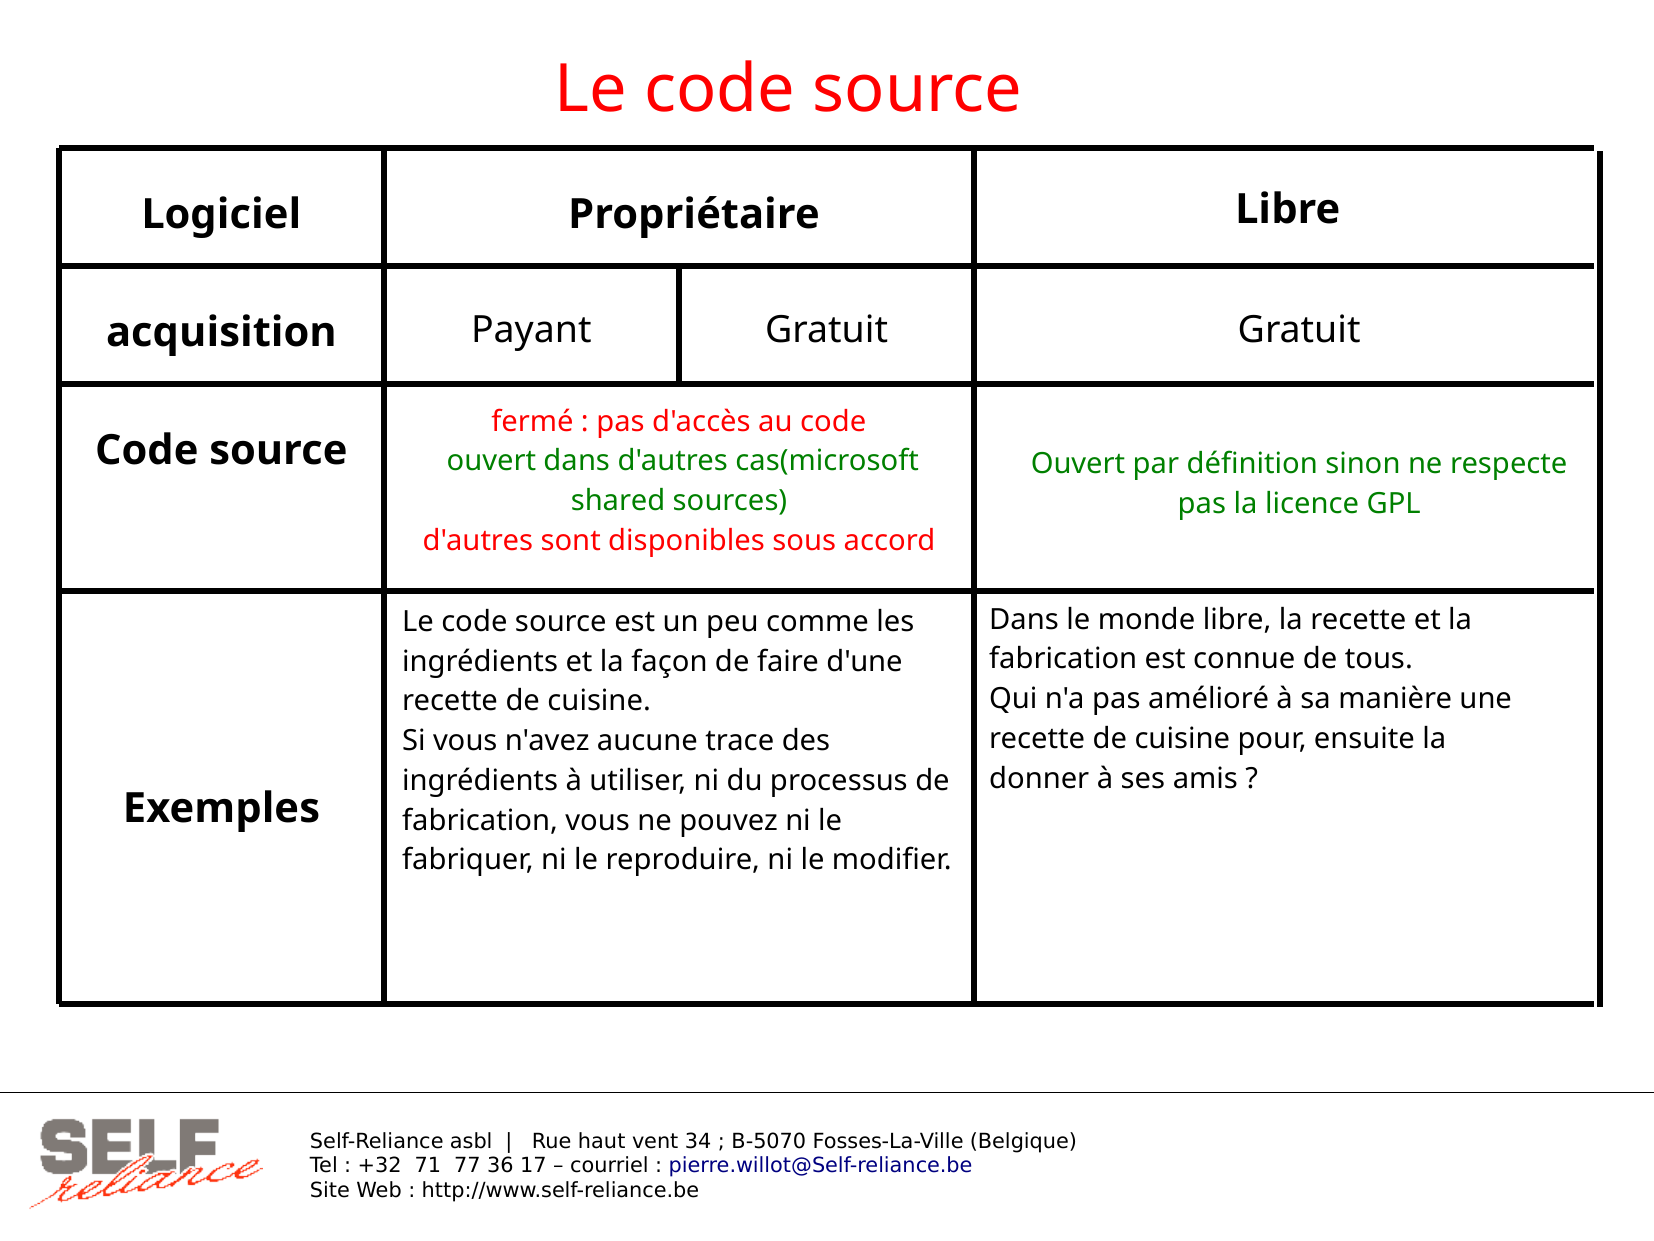

Le code source
Libre
Logiciel
Propriétaire
acquisition
Payant
Gratuit
Gratuit
fermé : pas d'accès au code
 ouvert dans d'autres cas(microsoft shared sources)
d'autres sont disponibles sous accord
Ouvert par définition sinon ne respecte pas la licence GPL
Code source
Dans le monde libre, la recette et la fabrication est connue de tous.
Qui n'a pas amélioré à sa manière une recette de cuisine pour, ensuite la donner à ses amis ?
Le code source est un peu comme les ingrédients et la façon de faire d'une recette de cuisine.
Si vous n'avez aucune trace des ingrédients à utiliser, ni du processus de fabrication, vous ne pouvez ni le fabriquer, ni le reproduire, ni le modifier.
Exemples
Self-Reliance asbl | Rue haut vent 34 ; B-5070 Fosses-La-Ville (Belgique)
Tel : +32 71 77 36 17 – courriel : pierre.willot@Self-reliance.be
Site Web : http://www.self-reliance.be